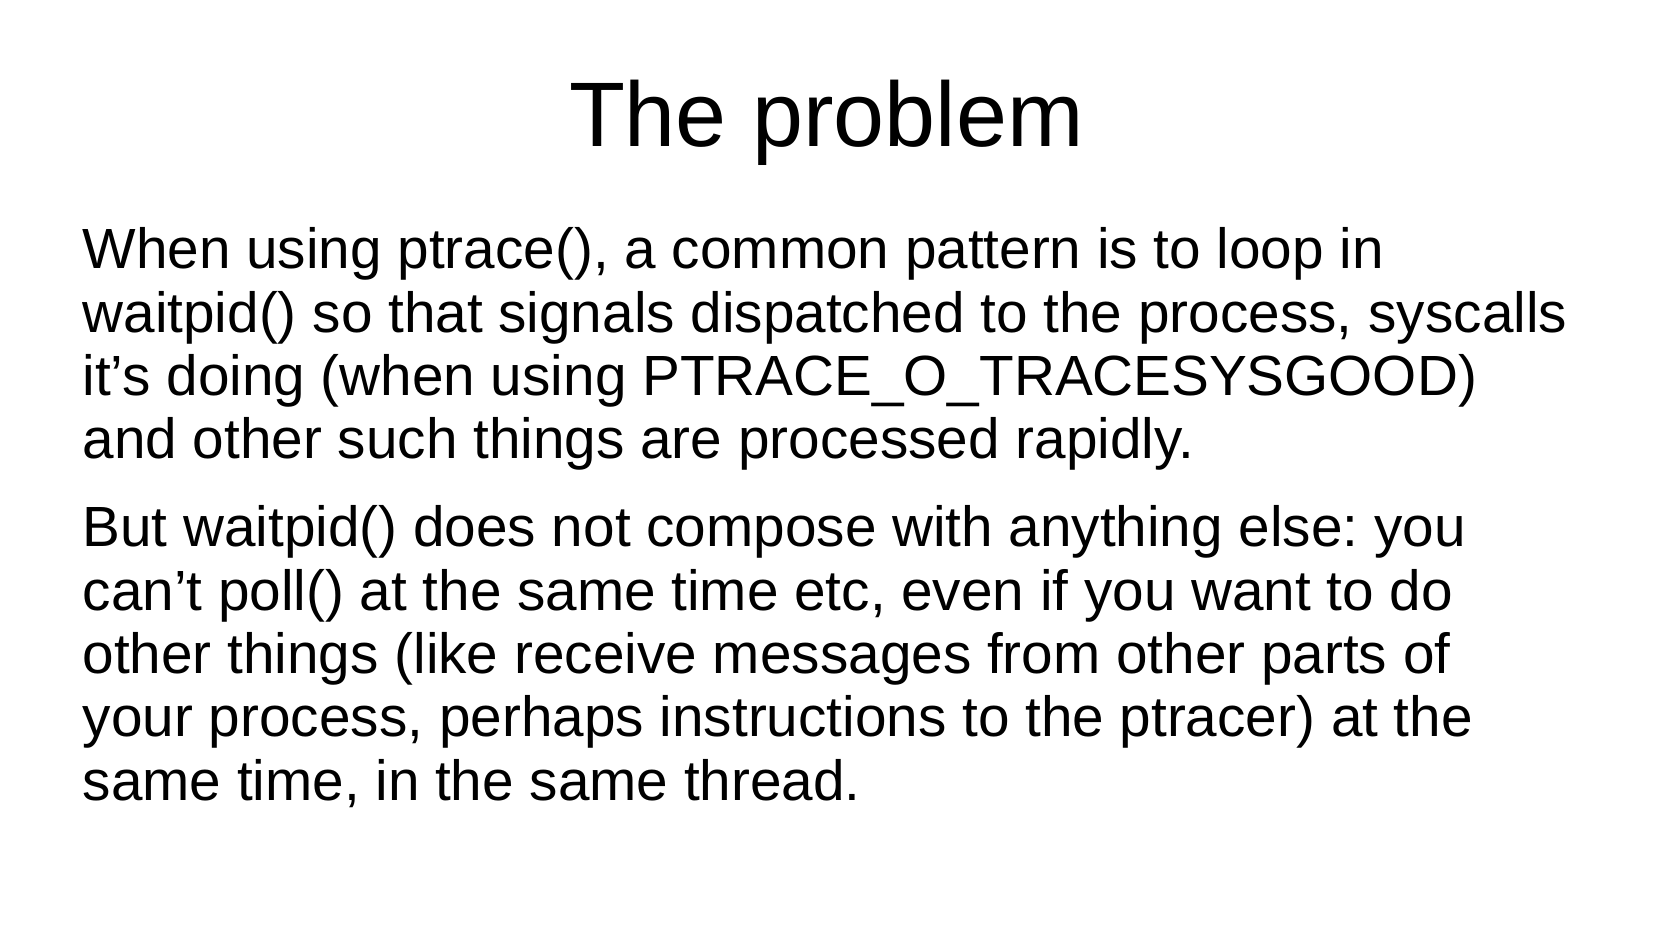

# The problem
When using ptrace(), a common pattern is to loop in waitpid() so that signals dispatched to the process, syscalls it’s doing (when using PTRACE_O_TRACESYSGOOD) and other such things are processed rapidly.
But waitpid() does not compose with anything else: you can’t poll() at the same time etc, even if you want to do other things (like receive messages from other parts of your process, perhaps instructions to the ptracer) at the same time, in the same thread.